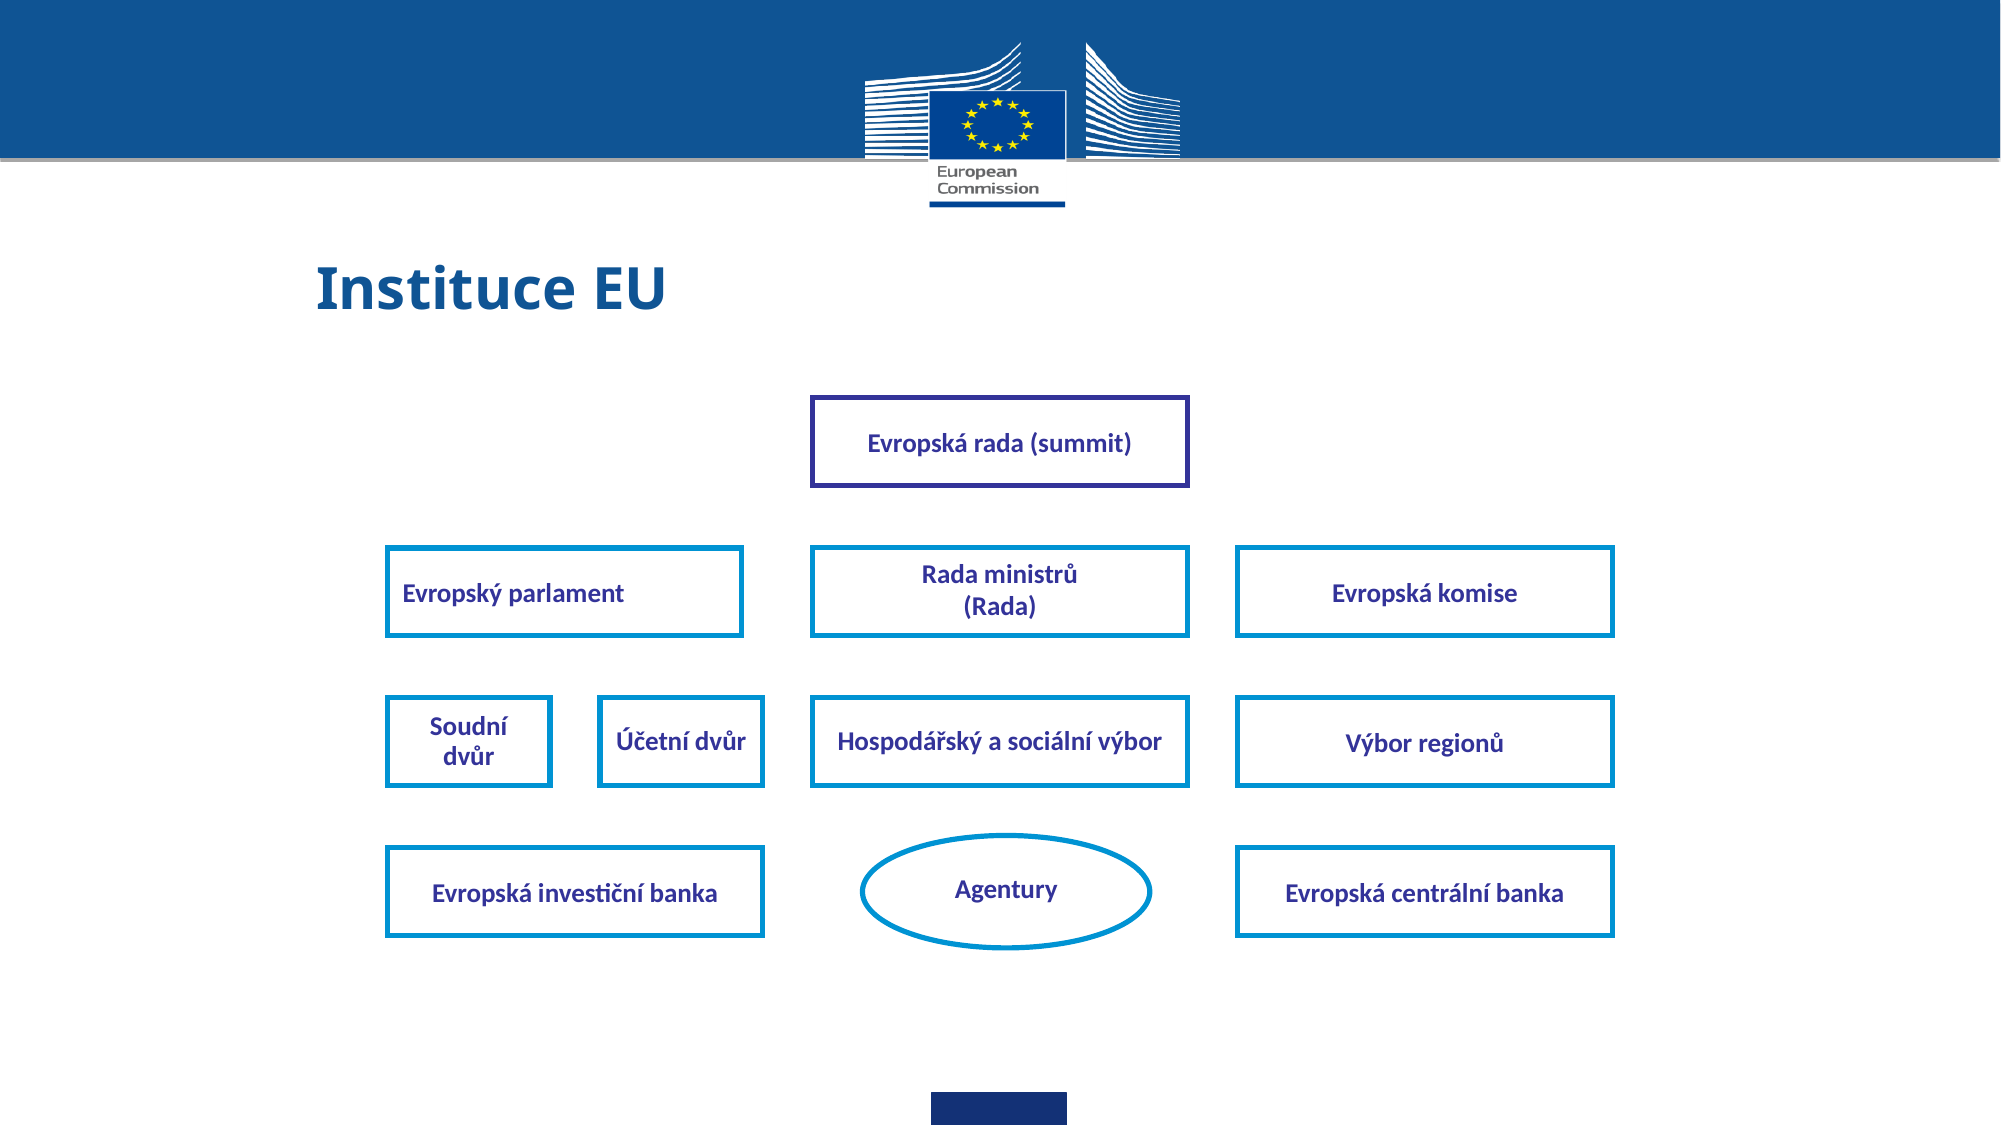

Instituce EU instituce
Evropská rada (summit)
Evropský parlament
Rada ministrů
(Rada)
Evropská komise
Soudní dvůr
Účetní dvůr
Hospodářský a sociální výbor
Výbor regionů
Evropská investiční banka
Evropská centrální banka
Agentury